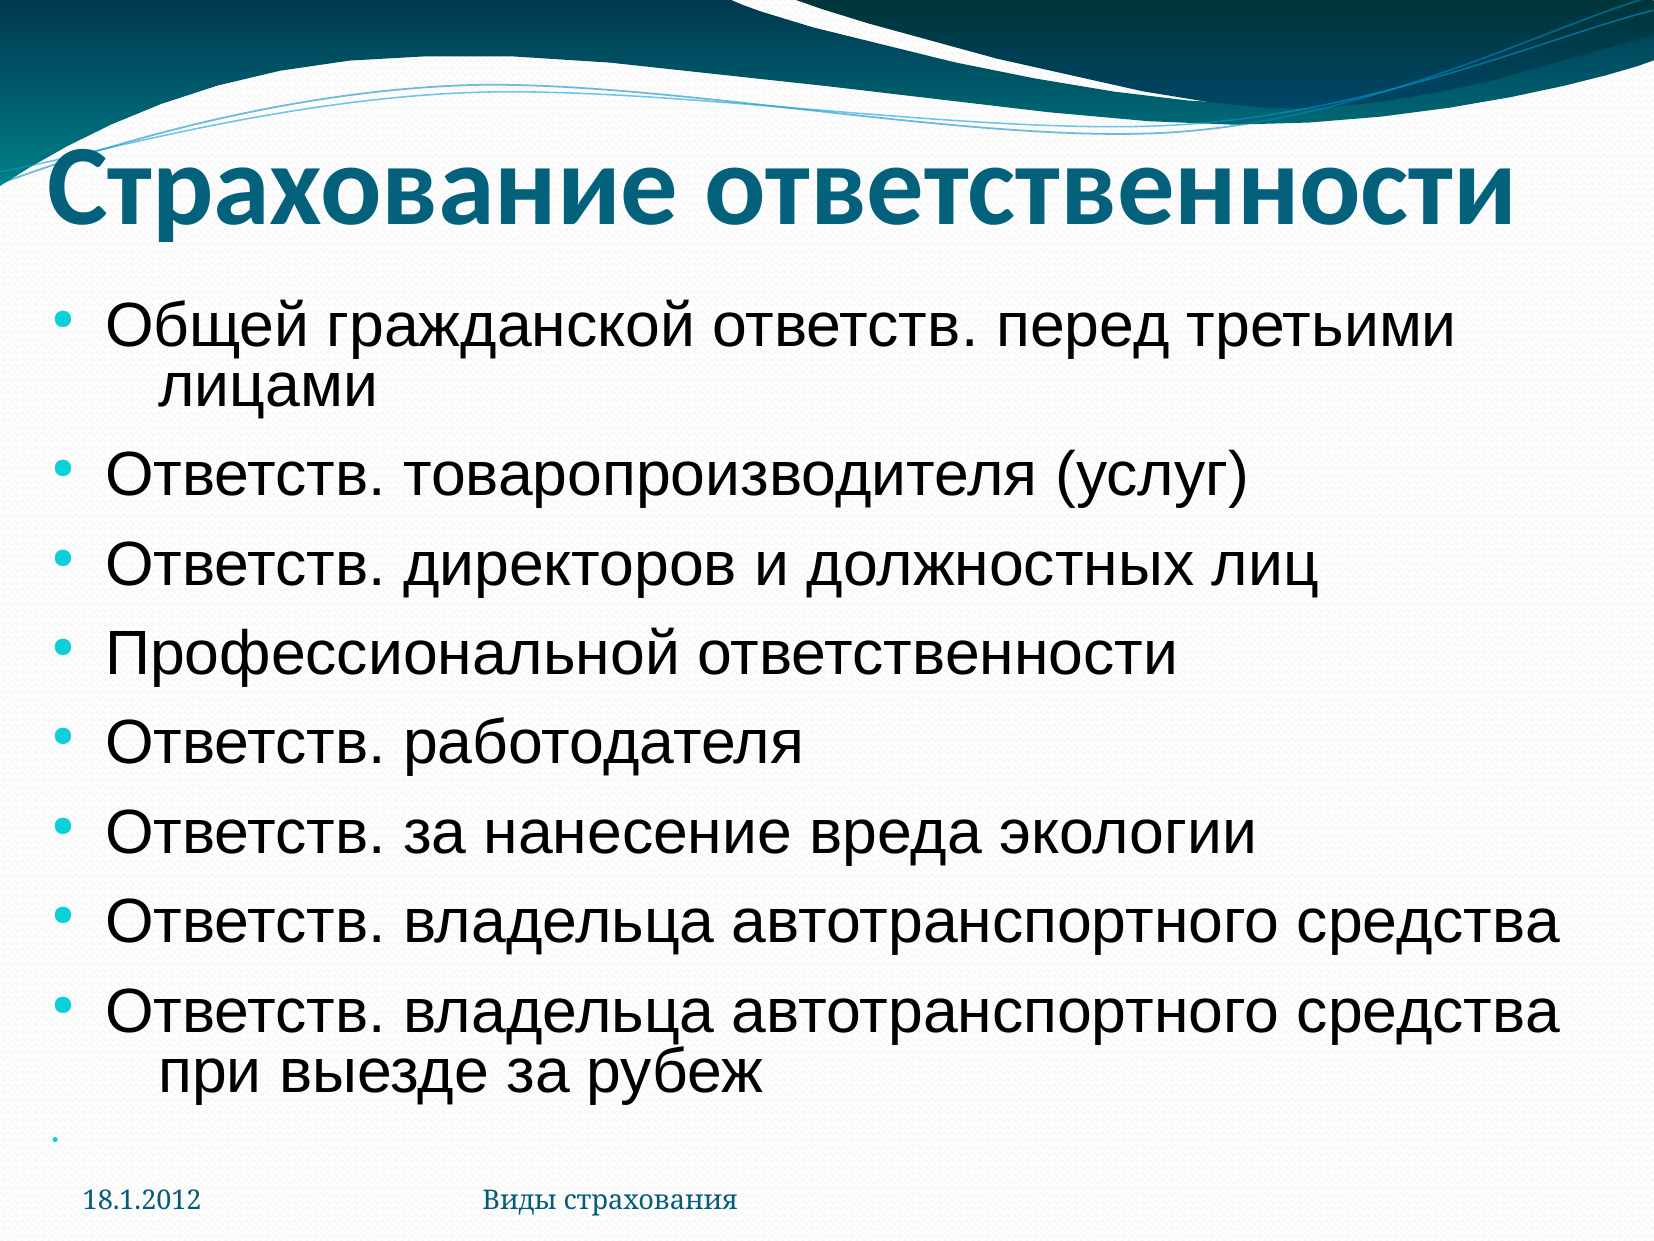

# Страхование ответственности
Oбщей гражданской ответств. перед третьими лицами
Oтветств. товаропроизводителя (услуг)
Oтветств. директоров и должностных лиц
Профессиональной ответственности
Oтветств. работодателя
Oтветств. за нанесение вреда экологии
Oтветств. владельца автотранспортного средства
Oтветств. владельца автотранспортного средства при выезде за рубеж
18.1.2012
Виды страхования